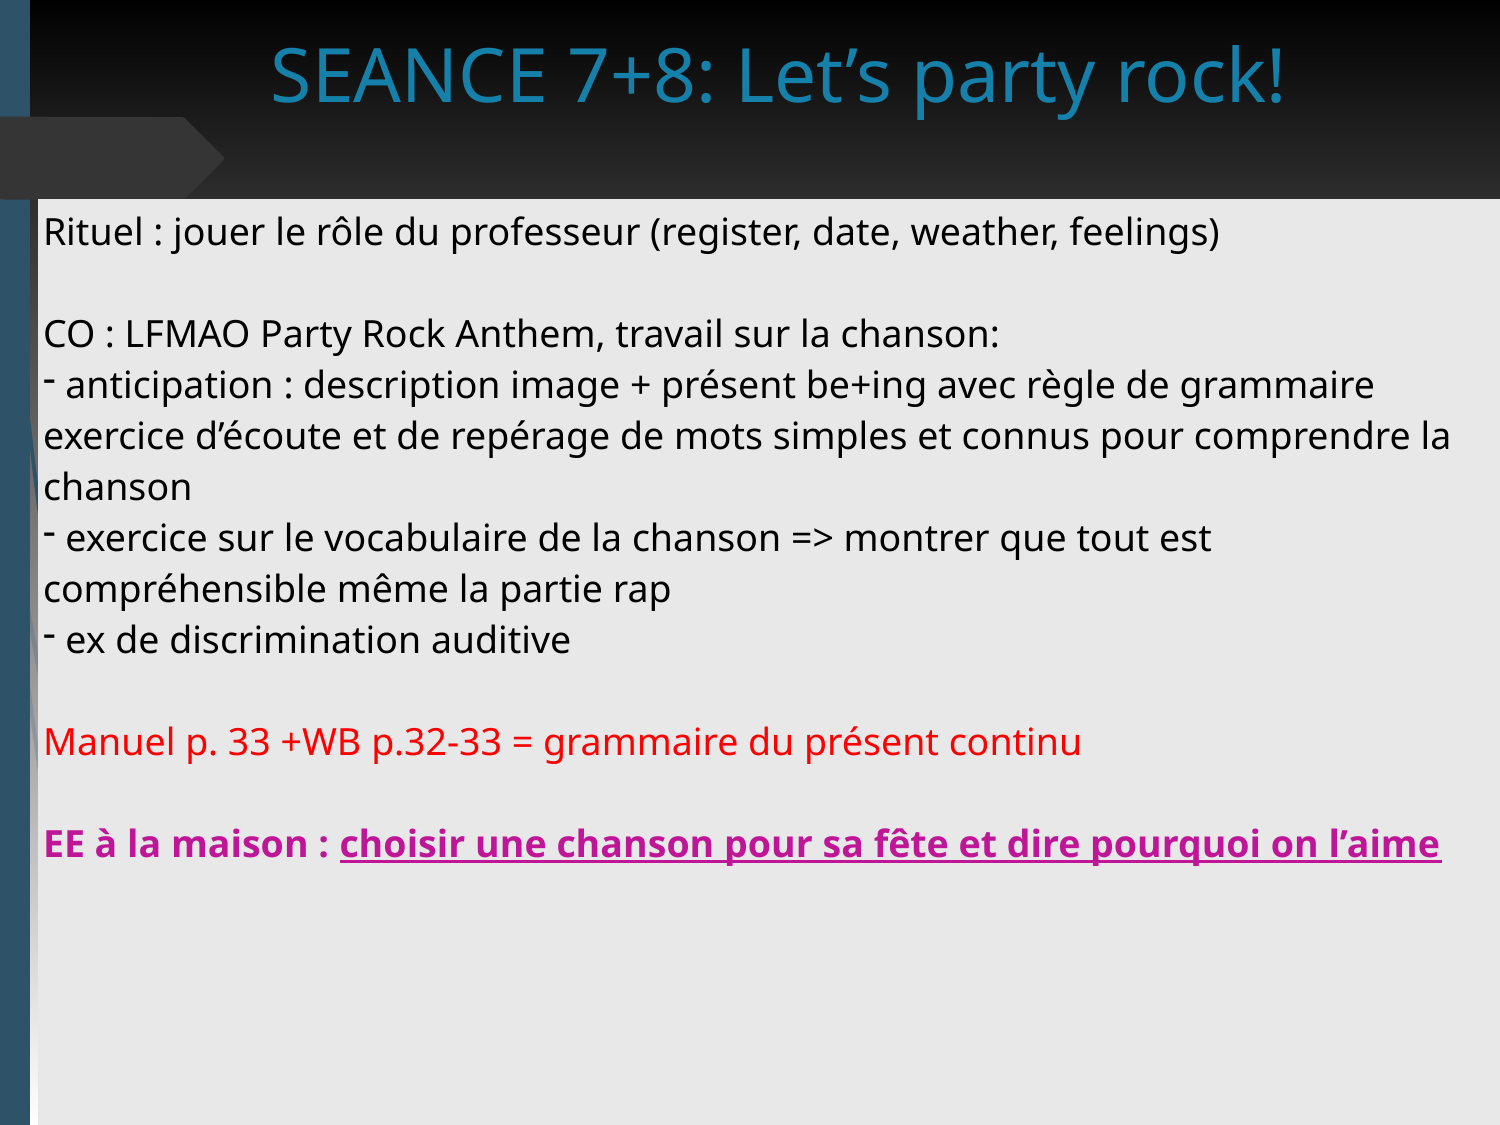

# SEANCE 7+8: Let’s party rock!
| Rituel : jouer le rôle du professeur (register, date, weather, feelings) CO : LFMAO Party Rock Anthem, travail sur la chanson: anticipation : description image + présent be+ing avec règle de grammaire exercice d’écoute et de repérage de mots simples et connus pour comprendre la chanson exercice sur le vocabulaire de la chanson => montrer que tout est compréhensible même la partie rap ex de discrimination auditive Manuel p. 33 +WB p.32-33 = grammaire du présent continu   EE à la maison : choisir une chanson pour sa fête et dire pourquoi on l’aime |
| --- |